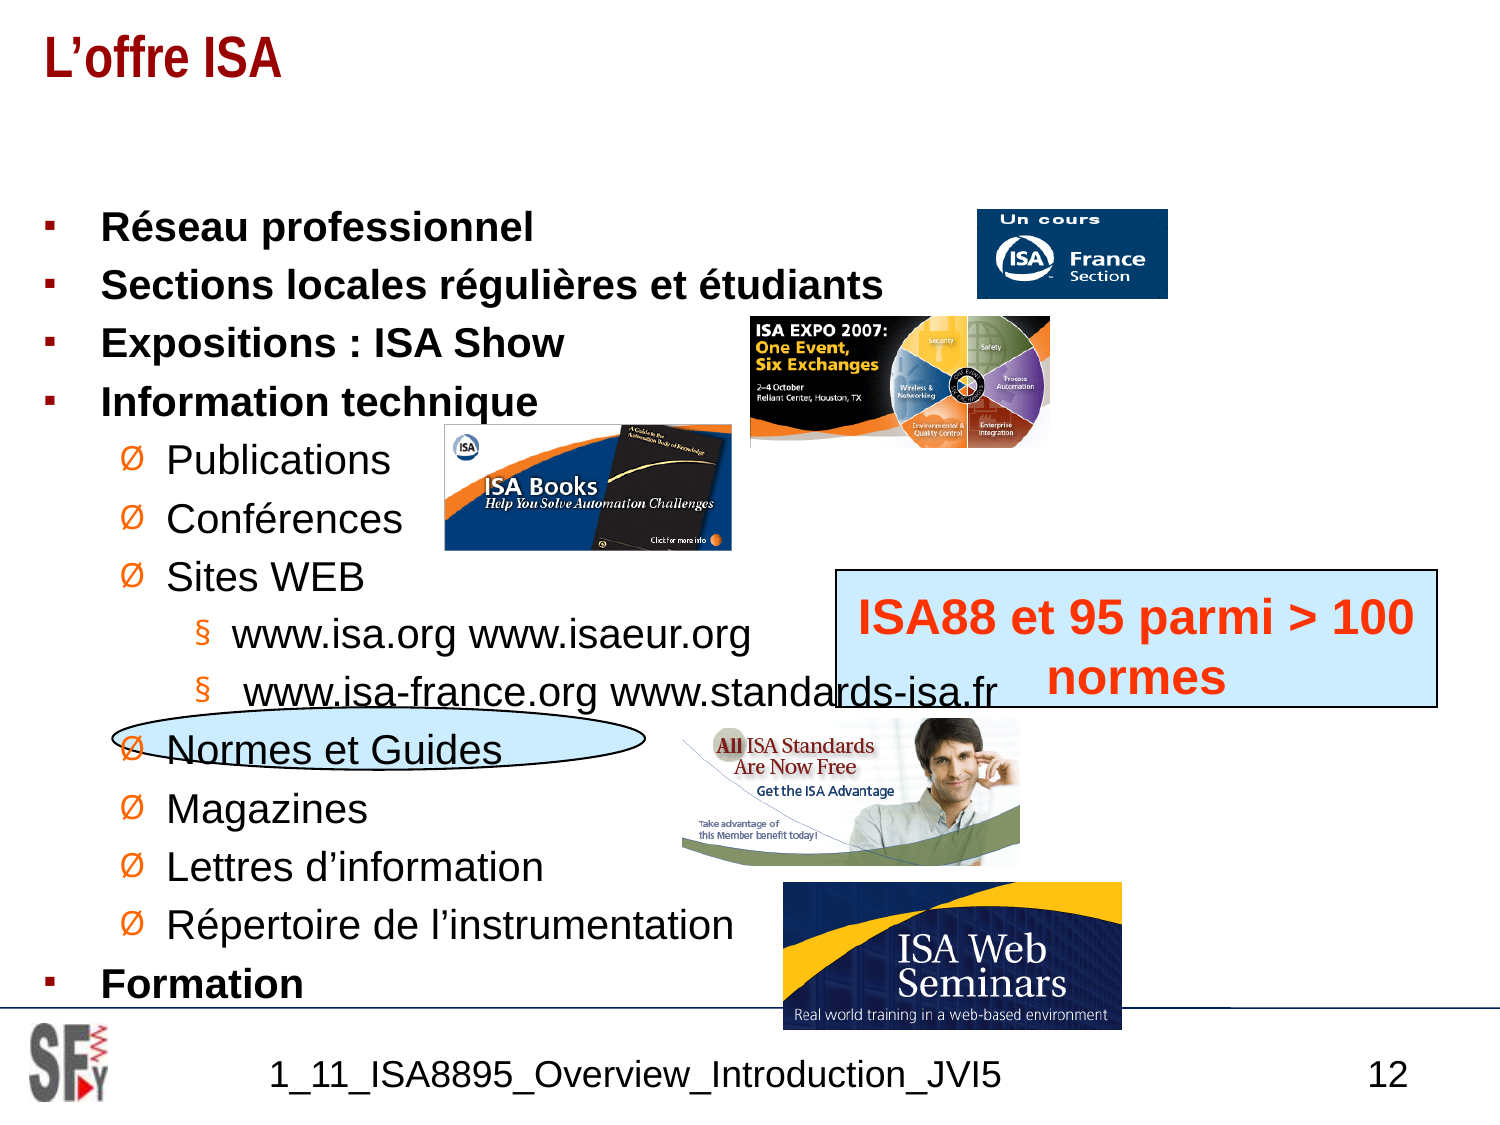

# L’offre ISA
Réseau professionnel
Sections locales régulières et étudiants
Expositions : ISA Show
Information technique
Publications
Conférences
Sites WEB
www.isa.org www.isaeur.org
 www.isa-france.org www.standards-isa.fr
Normes et Guides
Magazines
Lettres d’information
Répertoire de l’instrumentation
Formation
ISA88 et 95 parmi > 100 normes
1_11_ISA8895_Overview_Introduction_JVI5